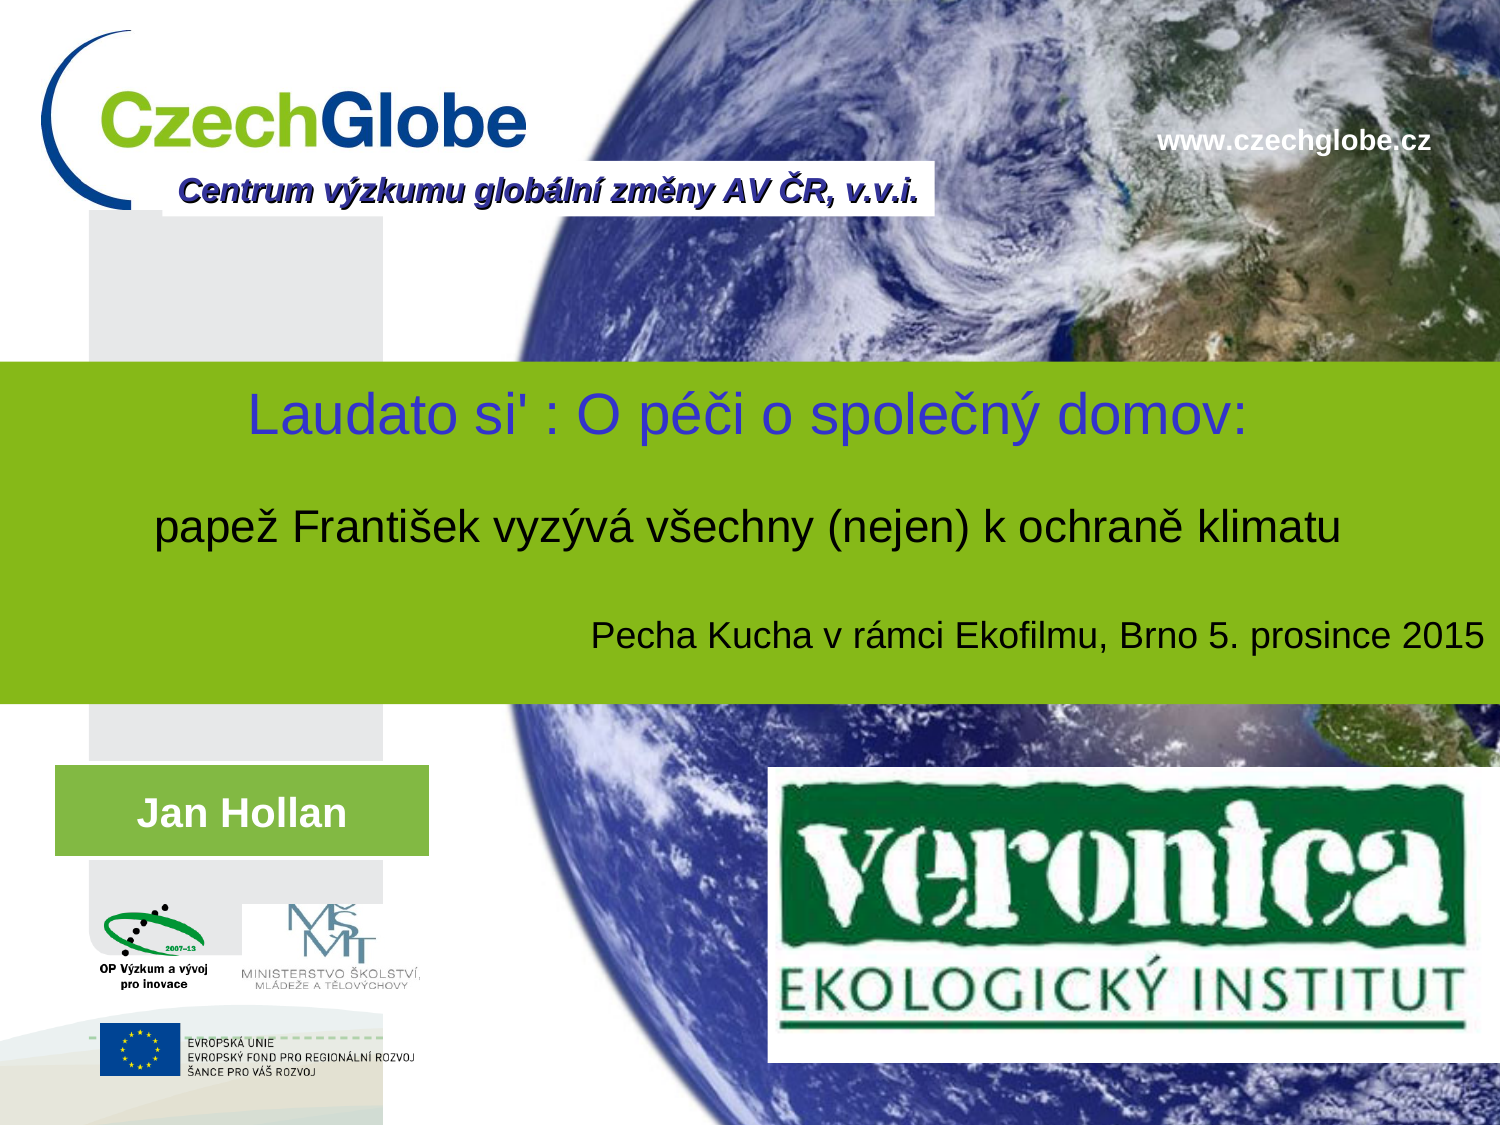

www.czechglobe.cz
Centrum výzkumu globální změny AV ČR, v.v.i.
# Laudato si' : O péči o společný domov: papež František vyzývá všechny (nejen) k ochraně klimatu
Pecha Kucha v rámci Ekofilmu, Brno 5. prosince 2015
Jan Hollan